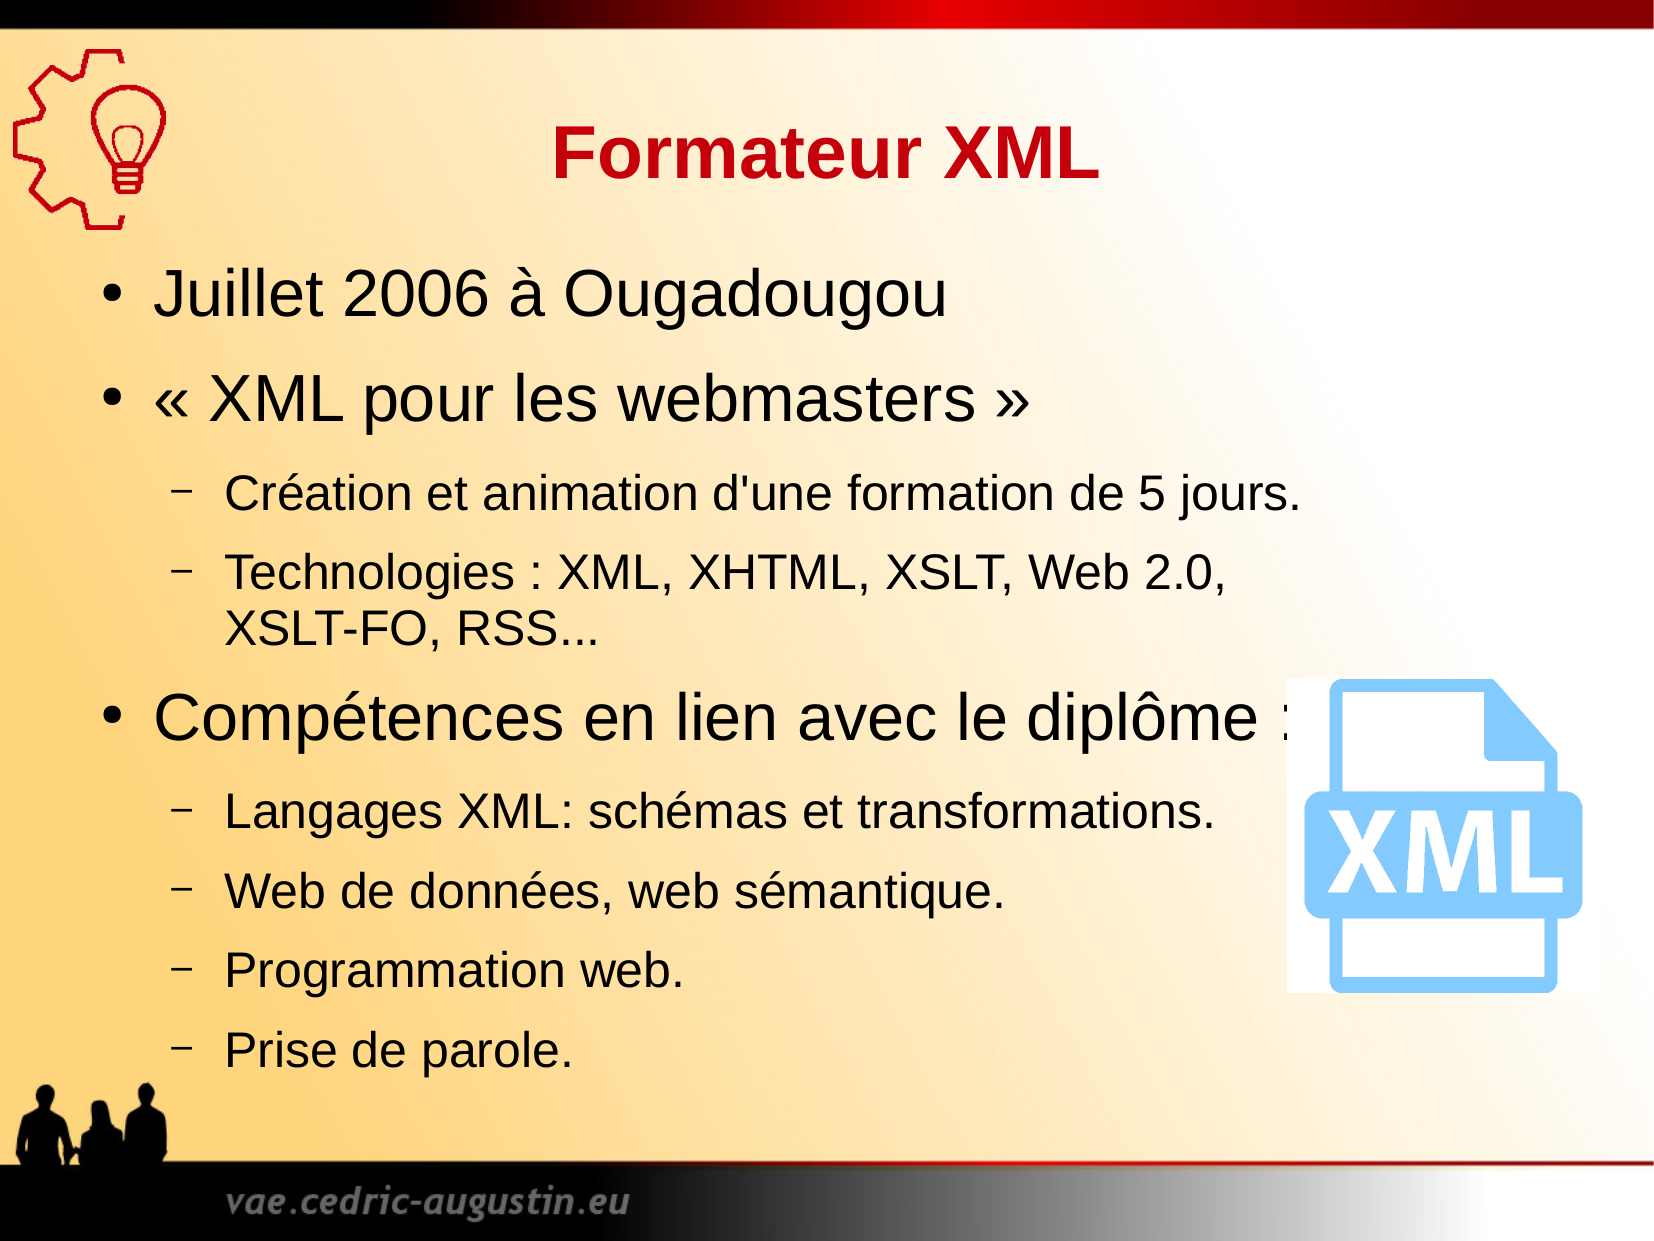

# Formateur XML
Juillet 2006 à Ougadougou
« XML pour les webmasters »
Création et animation d'une formation de 5 jours.
Technologies : XML, XHTML, XSLT, Web 2.0, XSLT-FO, RSS...
Compétences en lien avec le diplôme :
Langages XML: schémas et transformations.
Web de données, web sémantique.
Programmation web.
Prise de parole.